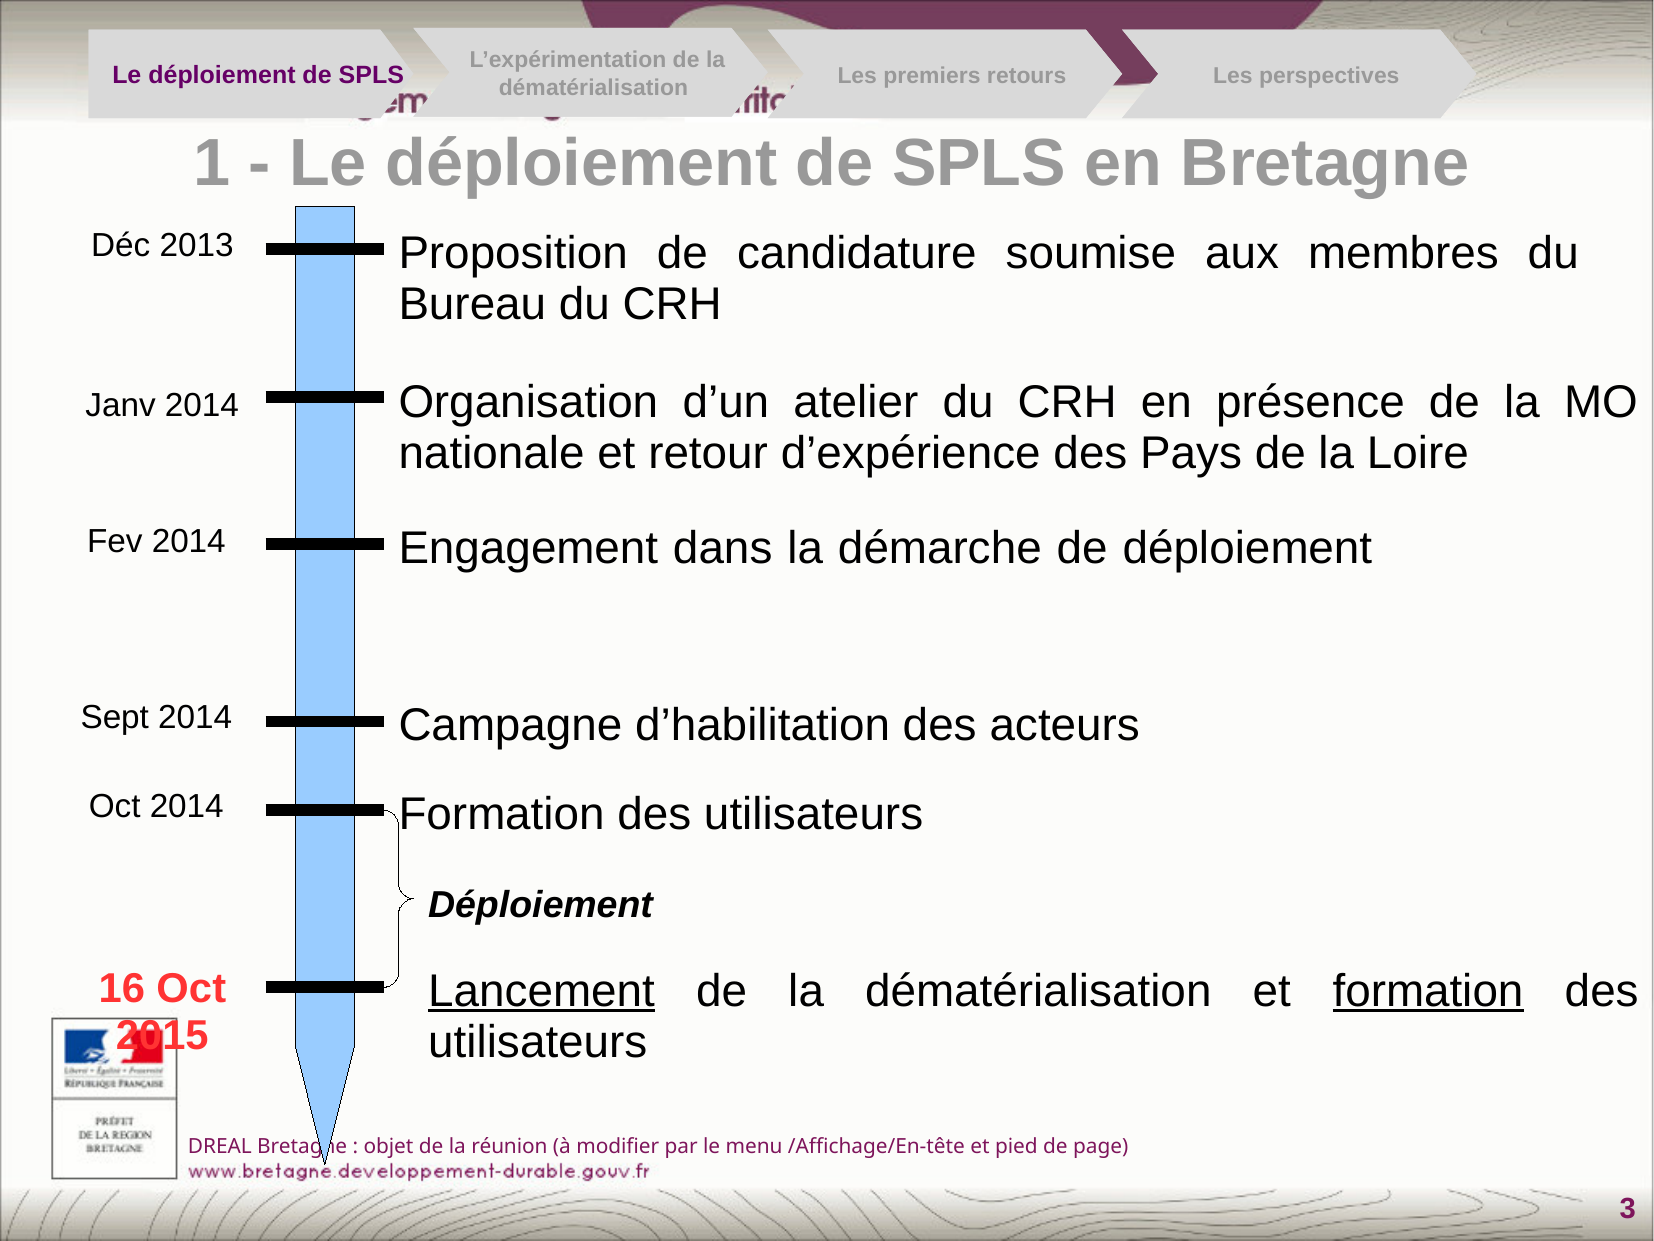

Les premiers retours
Le déploiement de SPLS
L’expérimentation de la dématérialisation
Les perspectives
L’expérimentation de la dématérialisation
Le déploiement de SPLS
Les premiers retours
Les perspectives
# 1 - Le déploiement de SPLS en Bretagne
Déc 2013
Proposition de candidature soumise aux membres du Bureau du CRH
Organisation d’un atelier du CRH en présence de la MO nationale et retour d’expérience des Pays de la Loire
Janv 2014
Fev 2014
Engagement dans la démarche de déploiement
Sept 2014
Campagne d’habilitation des acteurs
Oct 2014
Formation des utilisateurs
Déploiement
16 Oct 2015
Lancement de la dématérialisation et formation des utilisateurs
DREAL Bretagne : objet de la réunion (à modifier par le menu /Affichage/En-tête et pied de page)